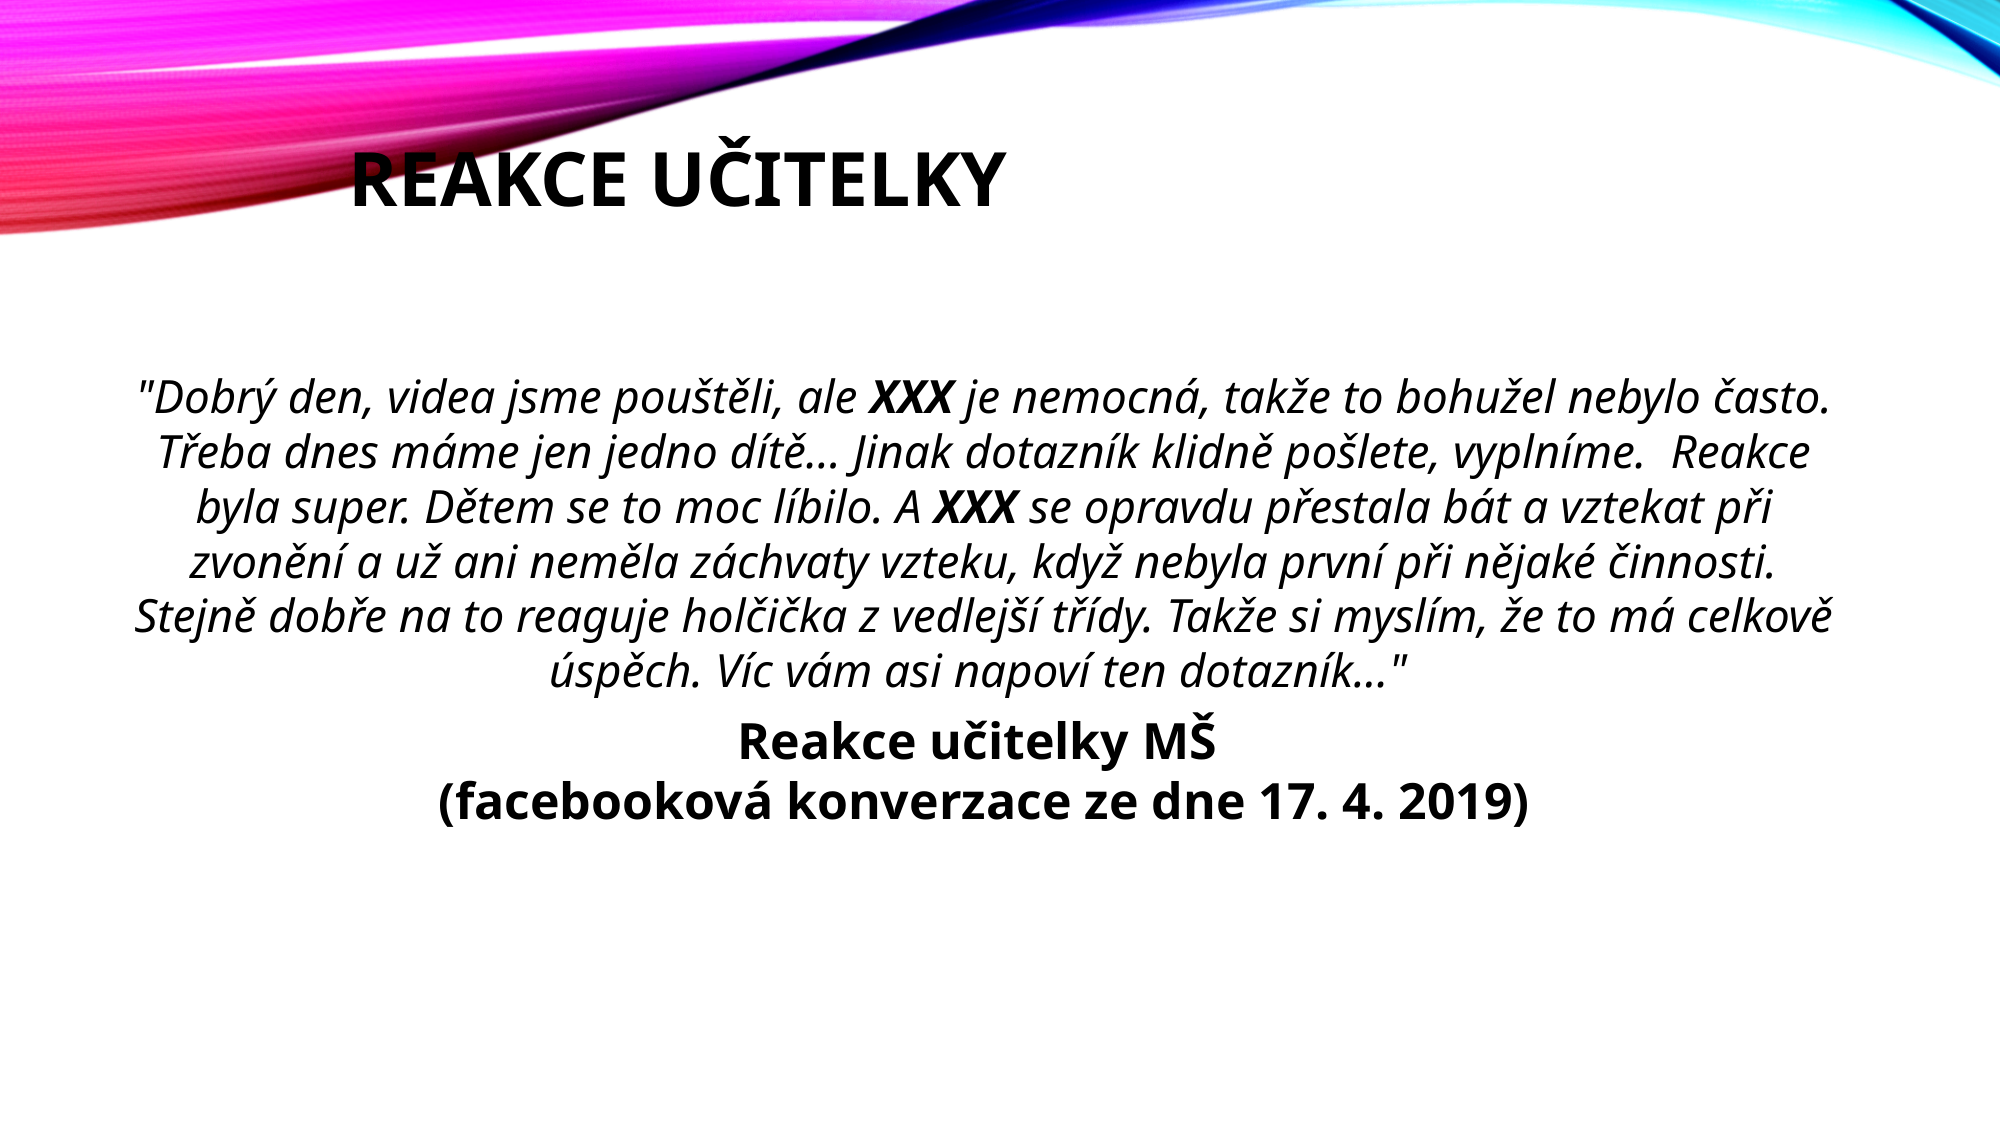

# Reakce učitelky
"Dobrý den, videa jsme pouštěli, ale XXX je nemocná, takže to bohužel nebylo často. Třeba dnes máme jen jedno dítě... Jinak dotazník klidně pošlete, vyplníme. Reakce byla super. Dětem se to moc líbilo. A XXX se opravdu přestala bát a vztekat při zvonění a už ani neměla záchvaty vzteku, když nebyla první při nějaké činnosti. Stejně dobře na to reaguje holčička z vedlejší třídy. Takže si myslím, že to má celkově úspěch. Víc vám asi napoví ten dotazník..."
Reakce učitelky MŠ
(facebooková konverzace ze dne 17. 4. 2019)